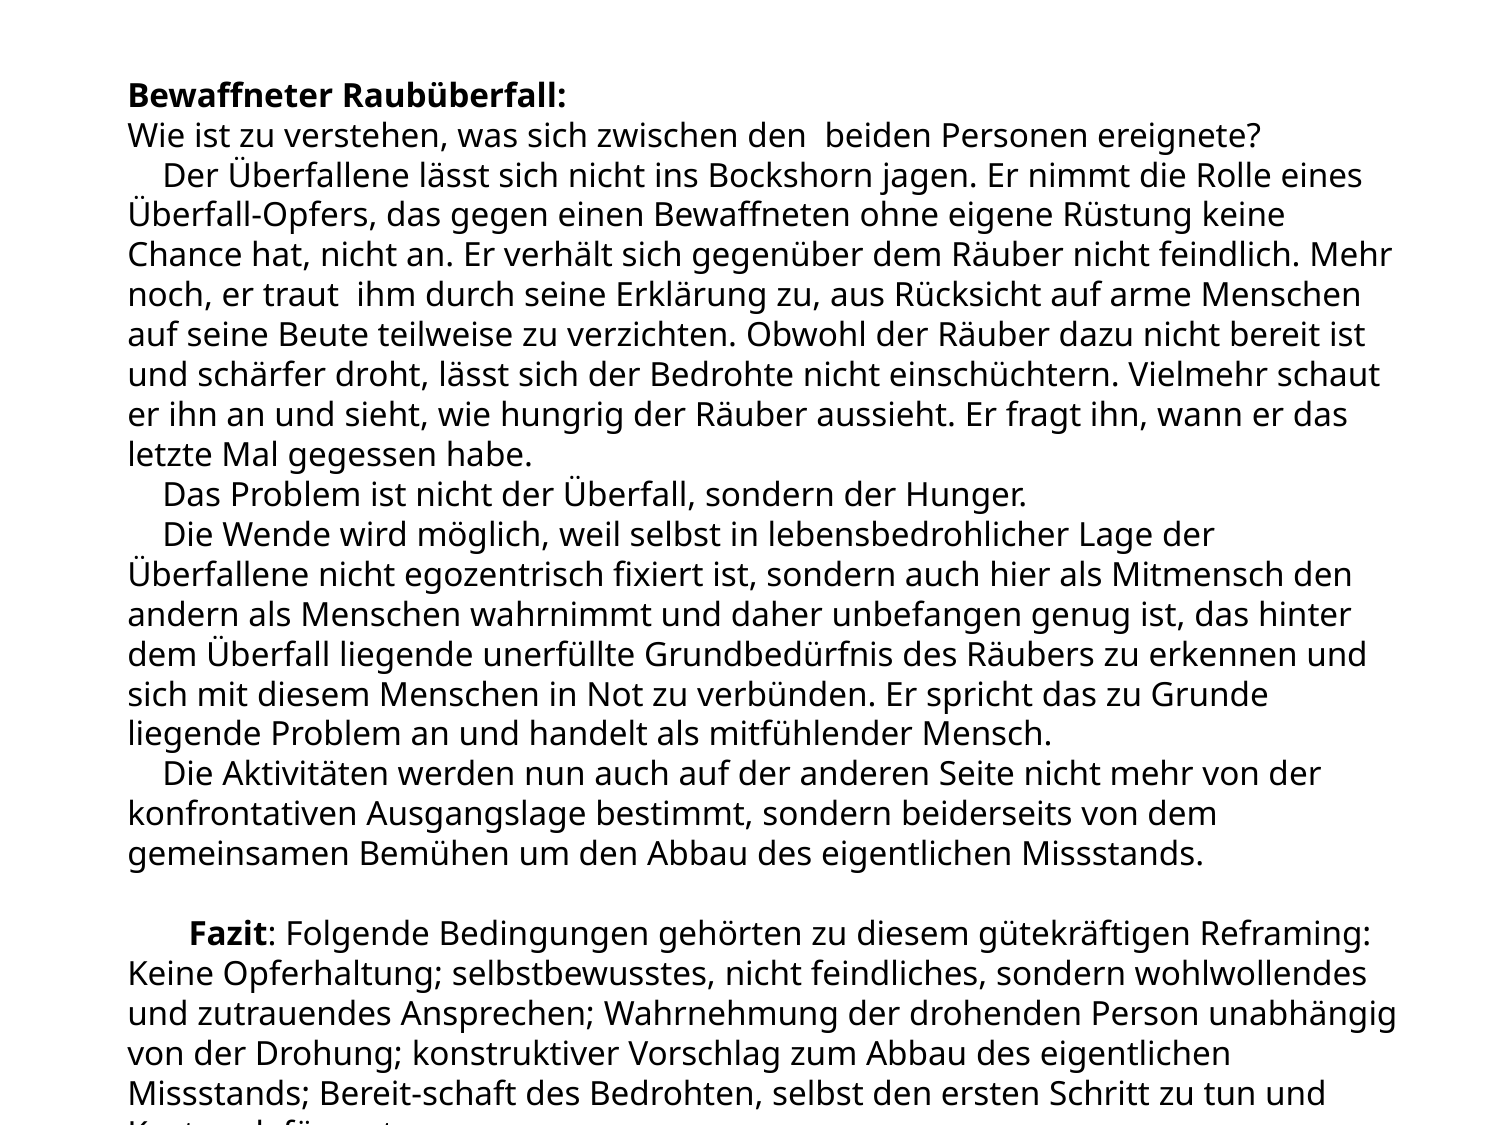

Bewaffneter Raubüberfall:
Wie ist zu verstehen, was sich zwischen den beiden Personen ereignete?
 Der Überfallene lässt sich nicht ins Bockshorn jagen. Er nimmt die Rolle eines Überfall-Opfers, das gegen einen Bewaffneten ohne eigene Rüstung keine Chance hat, nicht an. Er verhält sich gegenüber dem Räuber nicht feindlich. Mehr noch, er traut ihm durch seine Erklärung zu, aus Rücksicht auf arme Menschen auf seine Beute teilweise zu verzichten. Obwohl der Räuber dazu nicht bereit ist und schärfer droht, lässt sich der Bedrohte nicht einschüchtern. Vielmehr schaut er ihn an und sieht, wie hungrig der Räuber aussieht. Er fragt ihn, wann er das letzte Mal gegessen habe.
 Das Problem ist nicht der Überfall, sondern der Hunger.
 Die Wende wird möglich, weil selbst in lebensbedrohlicher Lage der Überfallene nicht egozentrisch fixiert ist, sondern auch hier als Mitmensch den andern als Menschen wahrnimmt und daher unbefangen genug ist, das hinter dem Überfall liegende unerfüllte Grundbedürfnis des Räubers zu erkennen und sich mit diesem Menschen in Not zu verbünden. Er spricht das zu Grunde liegende Problem an und handelt als mitfühlender Mensch.
 Die Aktivitäten werden nun auch auf der anderen Seite nicht mehr von der konfrontativen Ausgangslage bestimmt, sondern beiderseits von dem gemeinsamen Bemühen um den Abbau des eigentlichen Missstands.
 Fazit: Folgende Bedingungen gehörten zu diesem gütekräftigen Reframing: Keine Opferhaltung; selbstbewusstes, nicht feindliches, sondern wohlwollendes und zutrauendes Ansprechen; Wahrnehmung der drohenden Person unabhängig von der Drohung; konstruktiver Vorschlag zum Abbau des eigentlichen Missstands; Bereit-schaft des Bedrohten, selbst den ersten Schritt zu tun und Kosten dafür zu tragen.